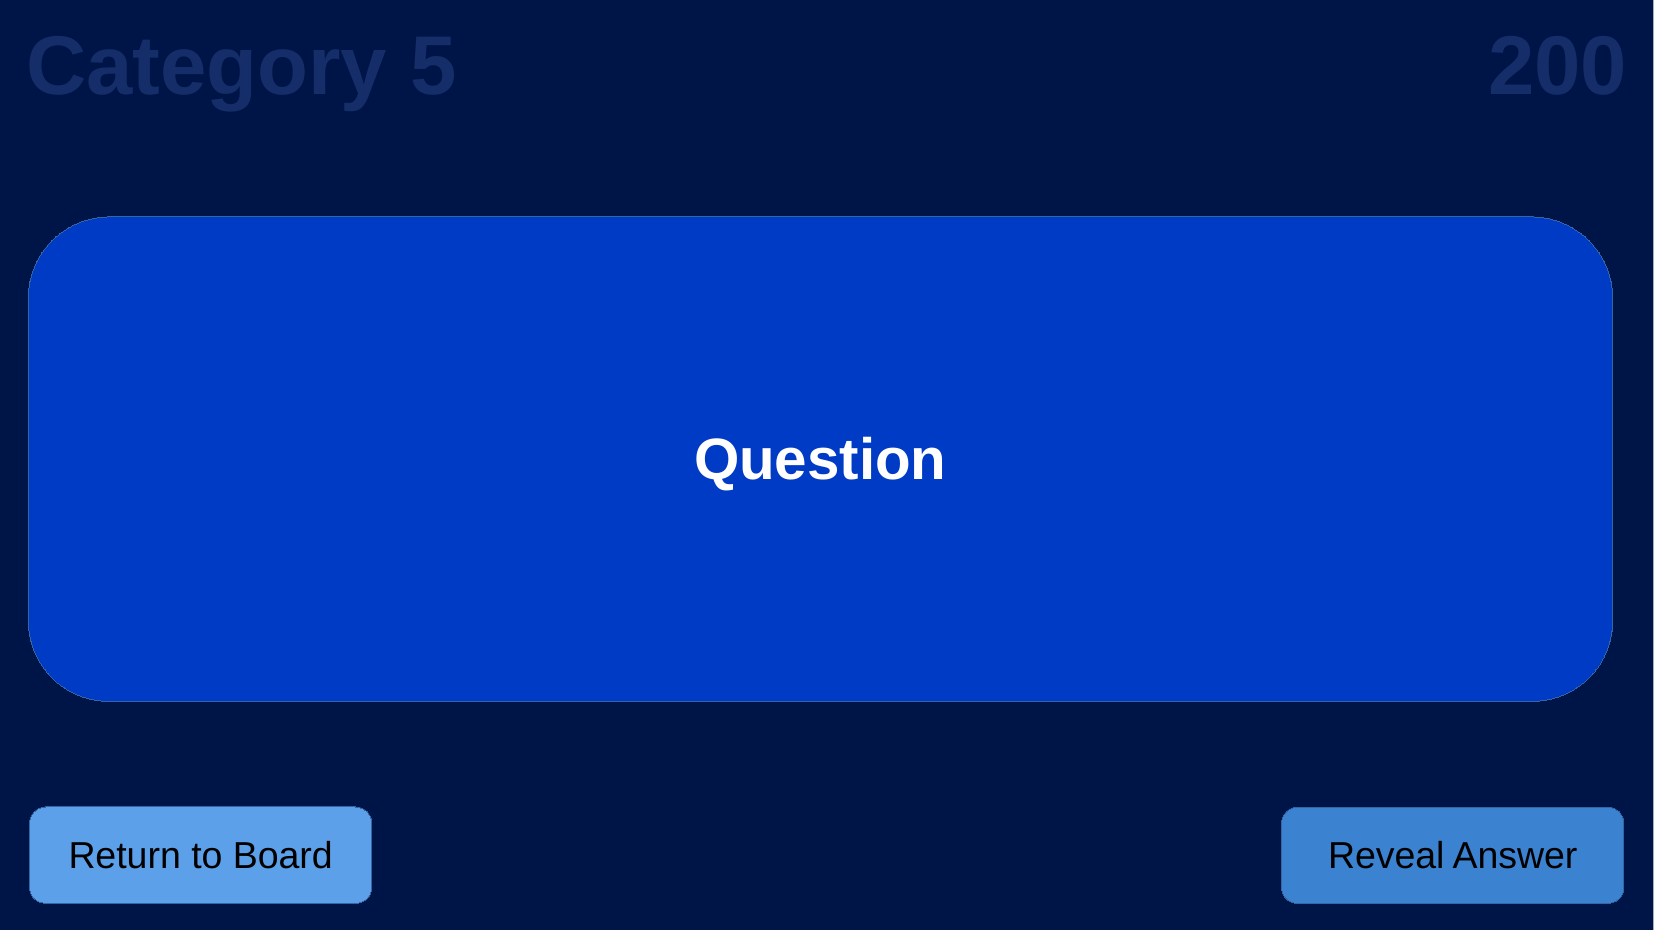

Category 5
200
Question
Return to Board
Reveal Answer